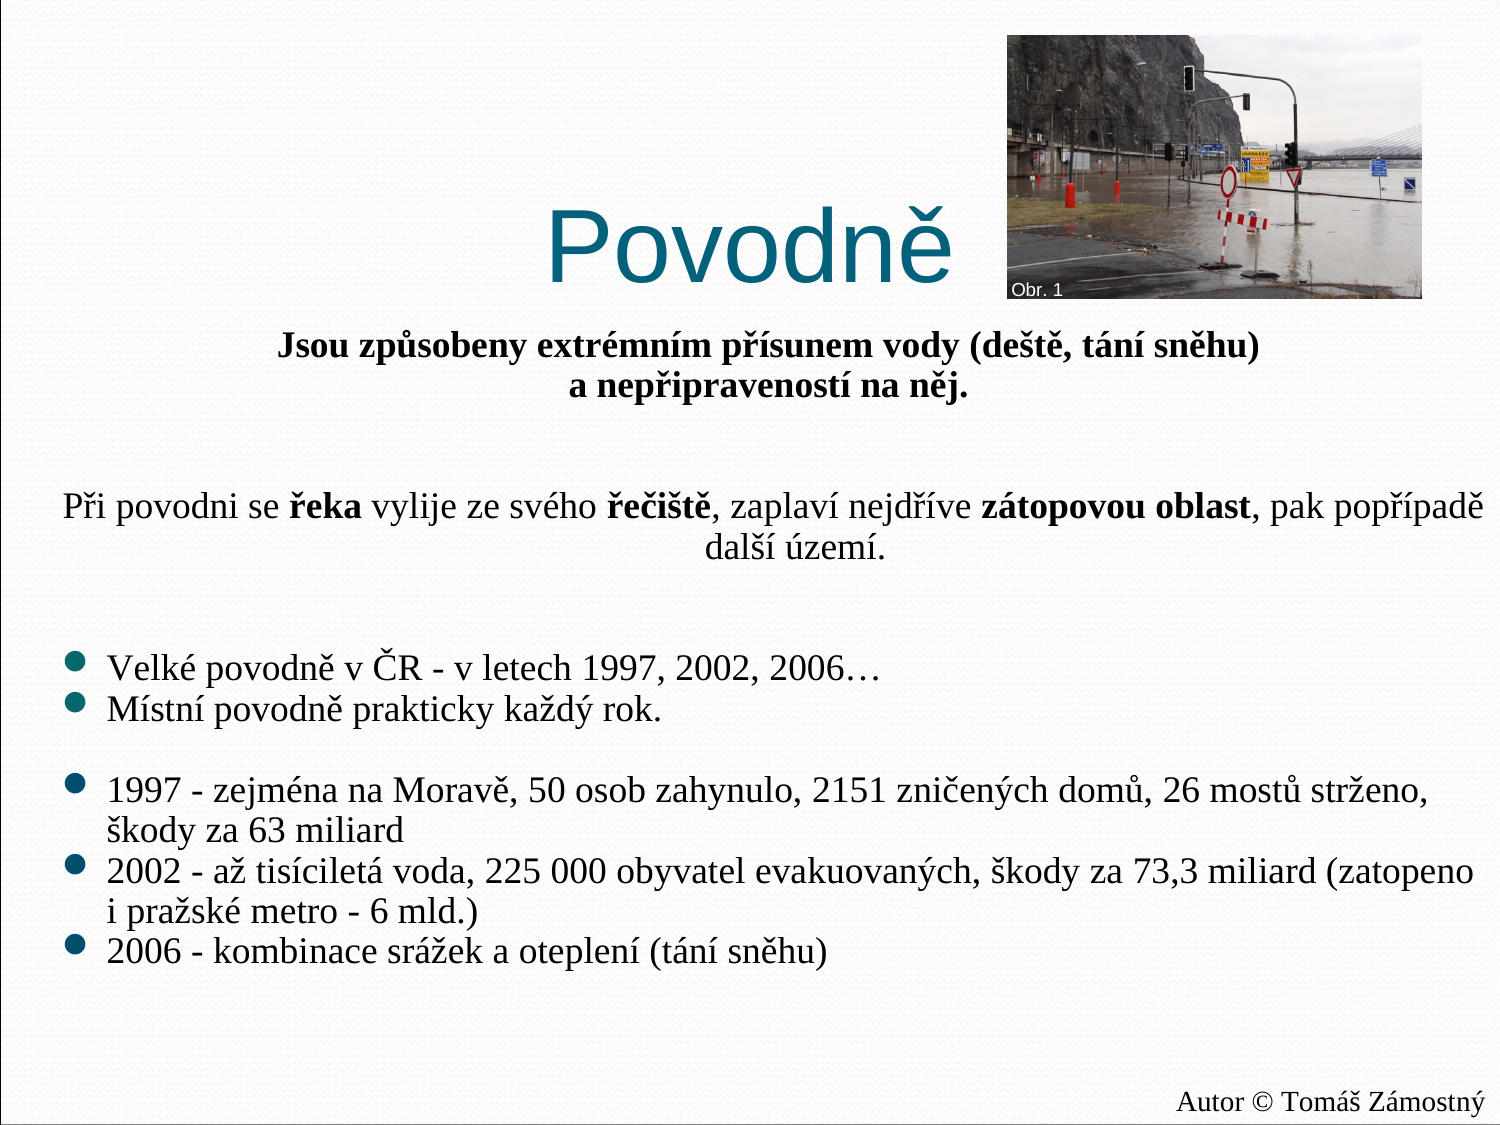

# Povodně
Obr. 1
Jsou způsobeny extrémním přísunem vody (deště, tání sněhu)
a nepřipraveností na něj.
Při povodni se řeka vylije ze svého řečiště, zaplaví nejdříve zátopovou oblast, pak popřípadě další území.
Velké povodně v ČR - v letech 1997, 2002, 2006…
Místní povodně prakticky každý rok.
1997 - zejména na Moravě, 50 osob zahynulo, 2151 zničených domů, 26 mostů strženo, škody za 63 miliard
2002 - až tisíciletá voda, 225 000 obyvatel evakuovaných, škody za 73,3 miliard (zatopeno i pražské metro - 6 mld.)
2006 - kombinace srážek a oteplení (tání sněhu)
Autor © Tomáš Zámostný